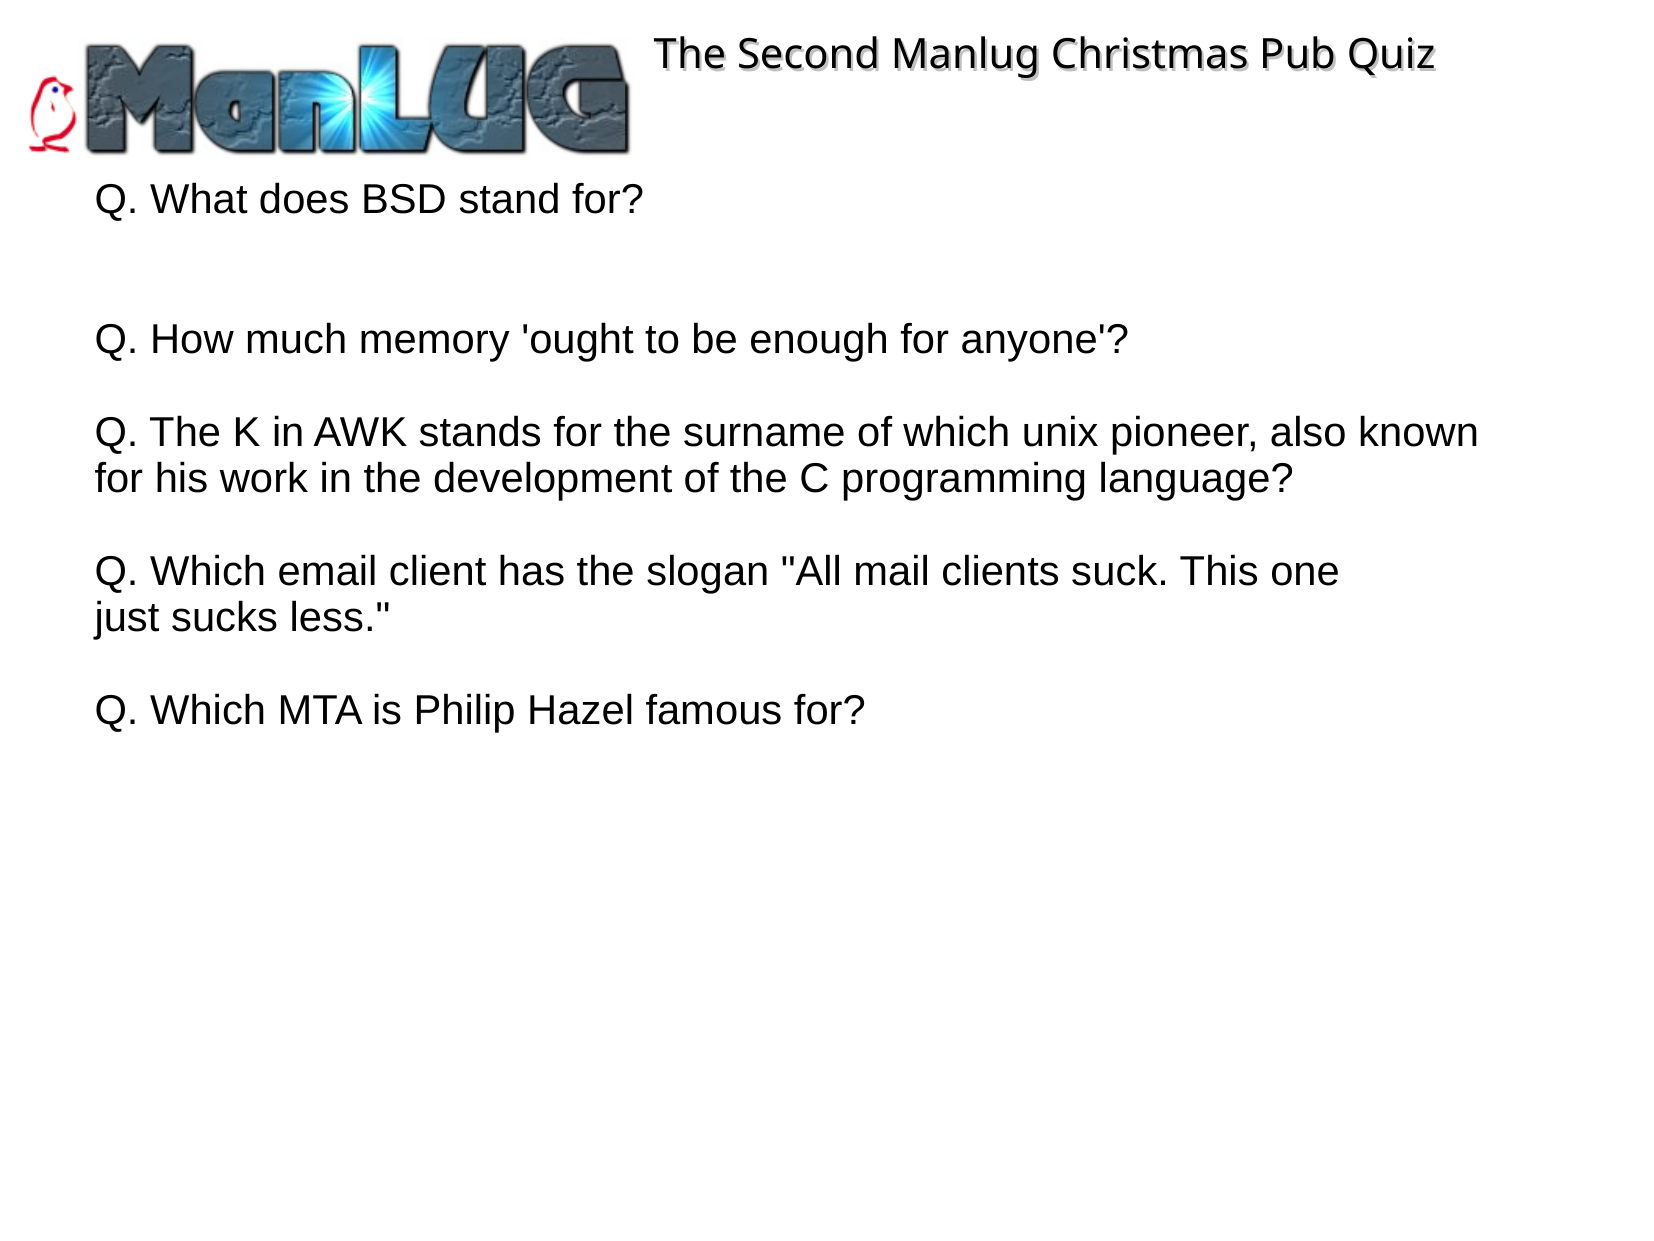

The Second Manlug Christmas Pub Quiz
# Q. What does BSD stand for?
Q. How much memory 'ought to be enough for anyone'?
Q. The K in AWK stands for the surname of which unix pioneer, also known
for his work in the development of the C programming language?
Q. Which email client has the slogan "All mail clients suck. This one
just sucks less."
Q. Which MTA is Philip Hazel famous for?